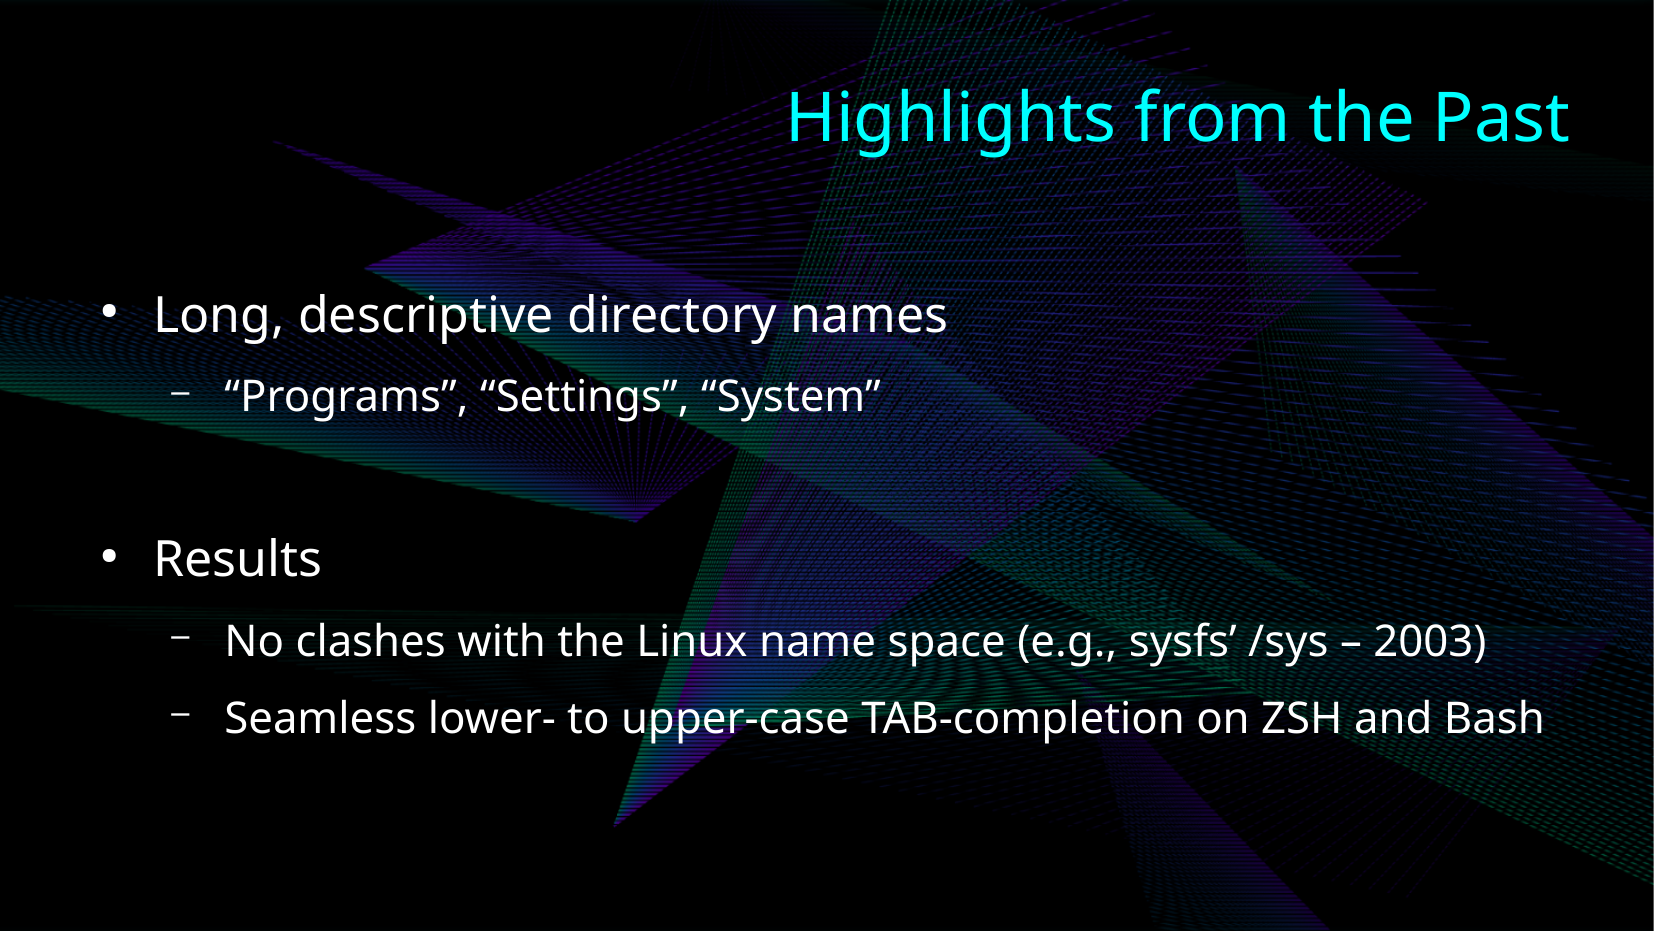

# Highlights from the Past
Long, descriptive directory names
“Programs”, “Settings”, “System”
Results
No clashes with the Linux name space (e.g., sysfs’ /sys – 2003)
Seamless lower- to upper-case TAB-completion on ZSH and Bash